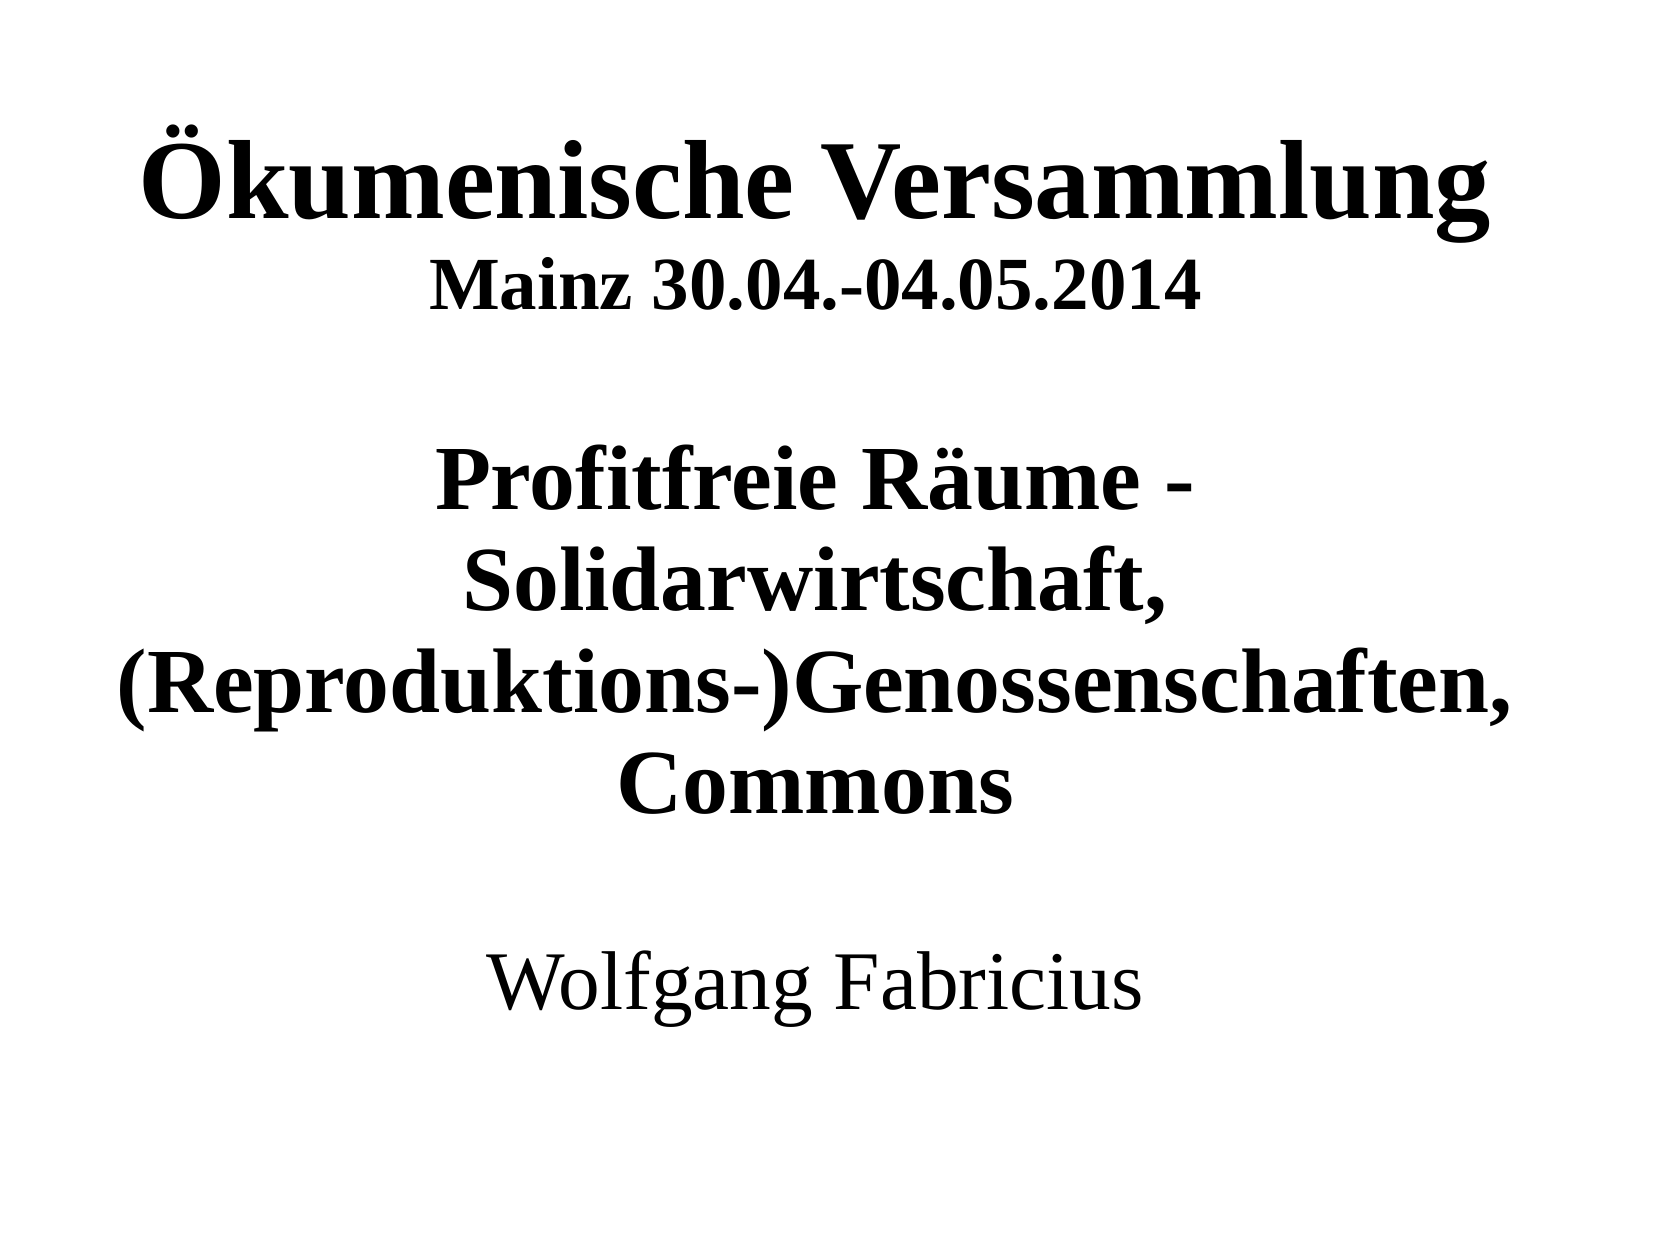

Ökumenische Versammlung
Mainz 30.04.-04.05.2014
Profitfreie Räume -
Solidarwirtschaft, (Reproduktions-)Genossenschaften, Commons
Wolfgang Fabricius